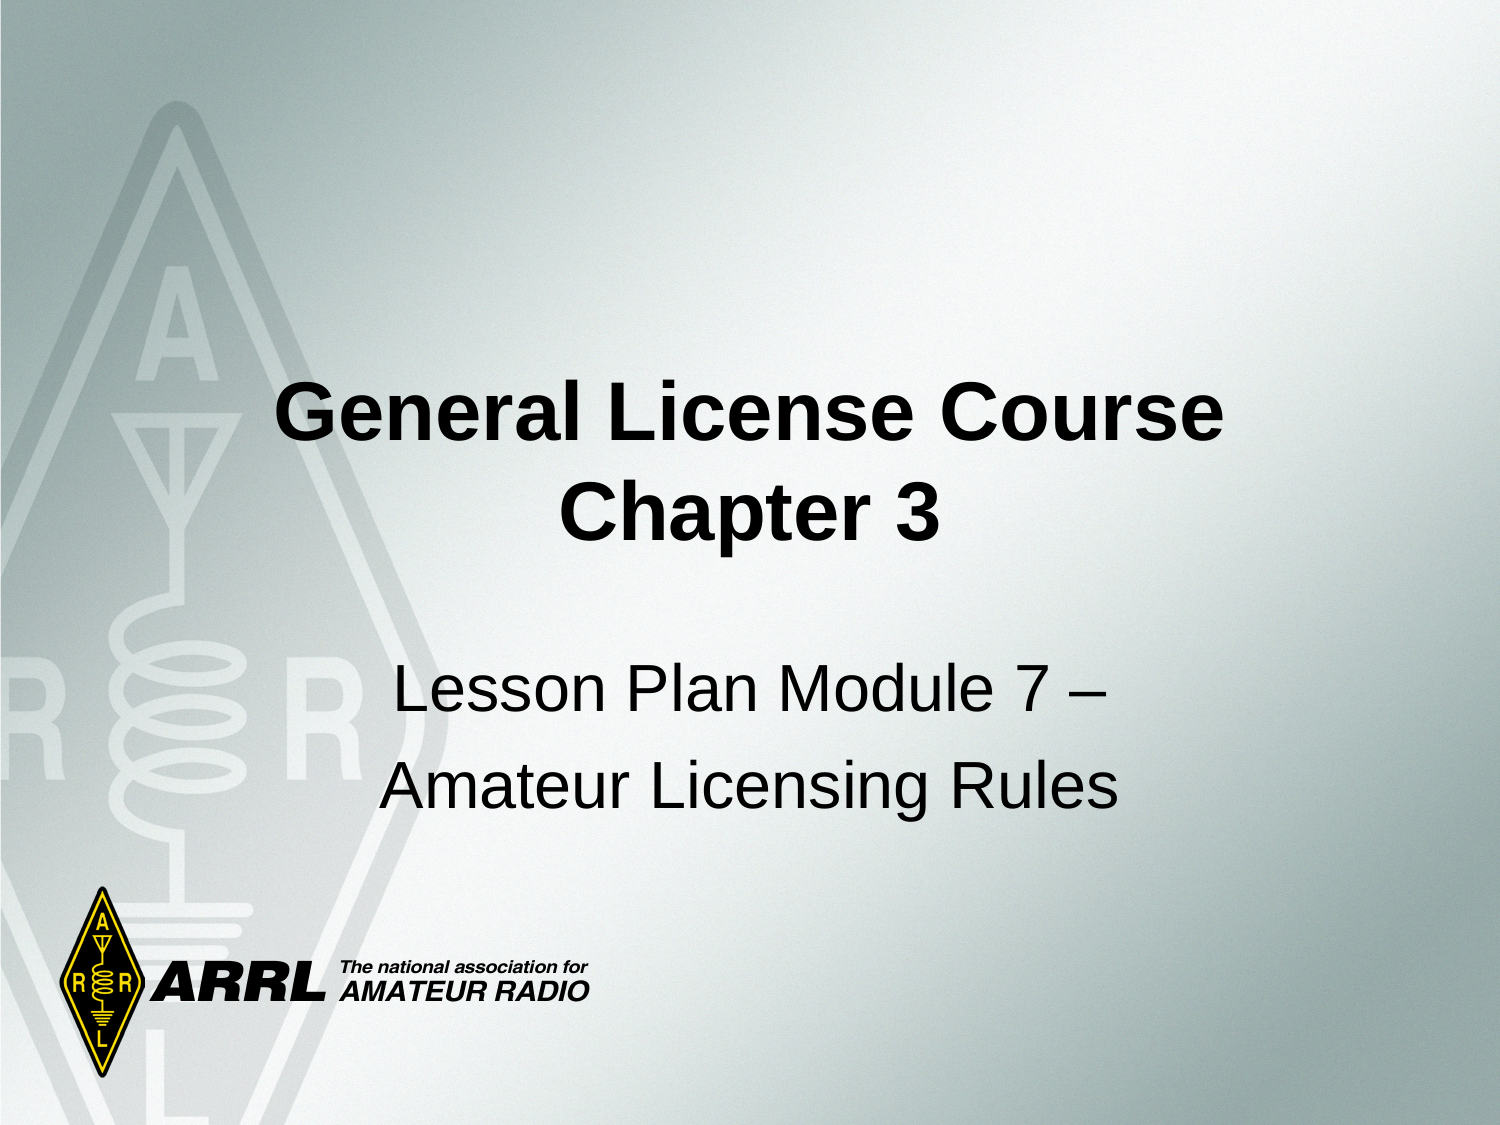

# General License Course Chapter 3
Lesson Plan Module 7 –
Amateur Licensing Rules